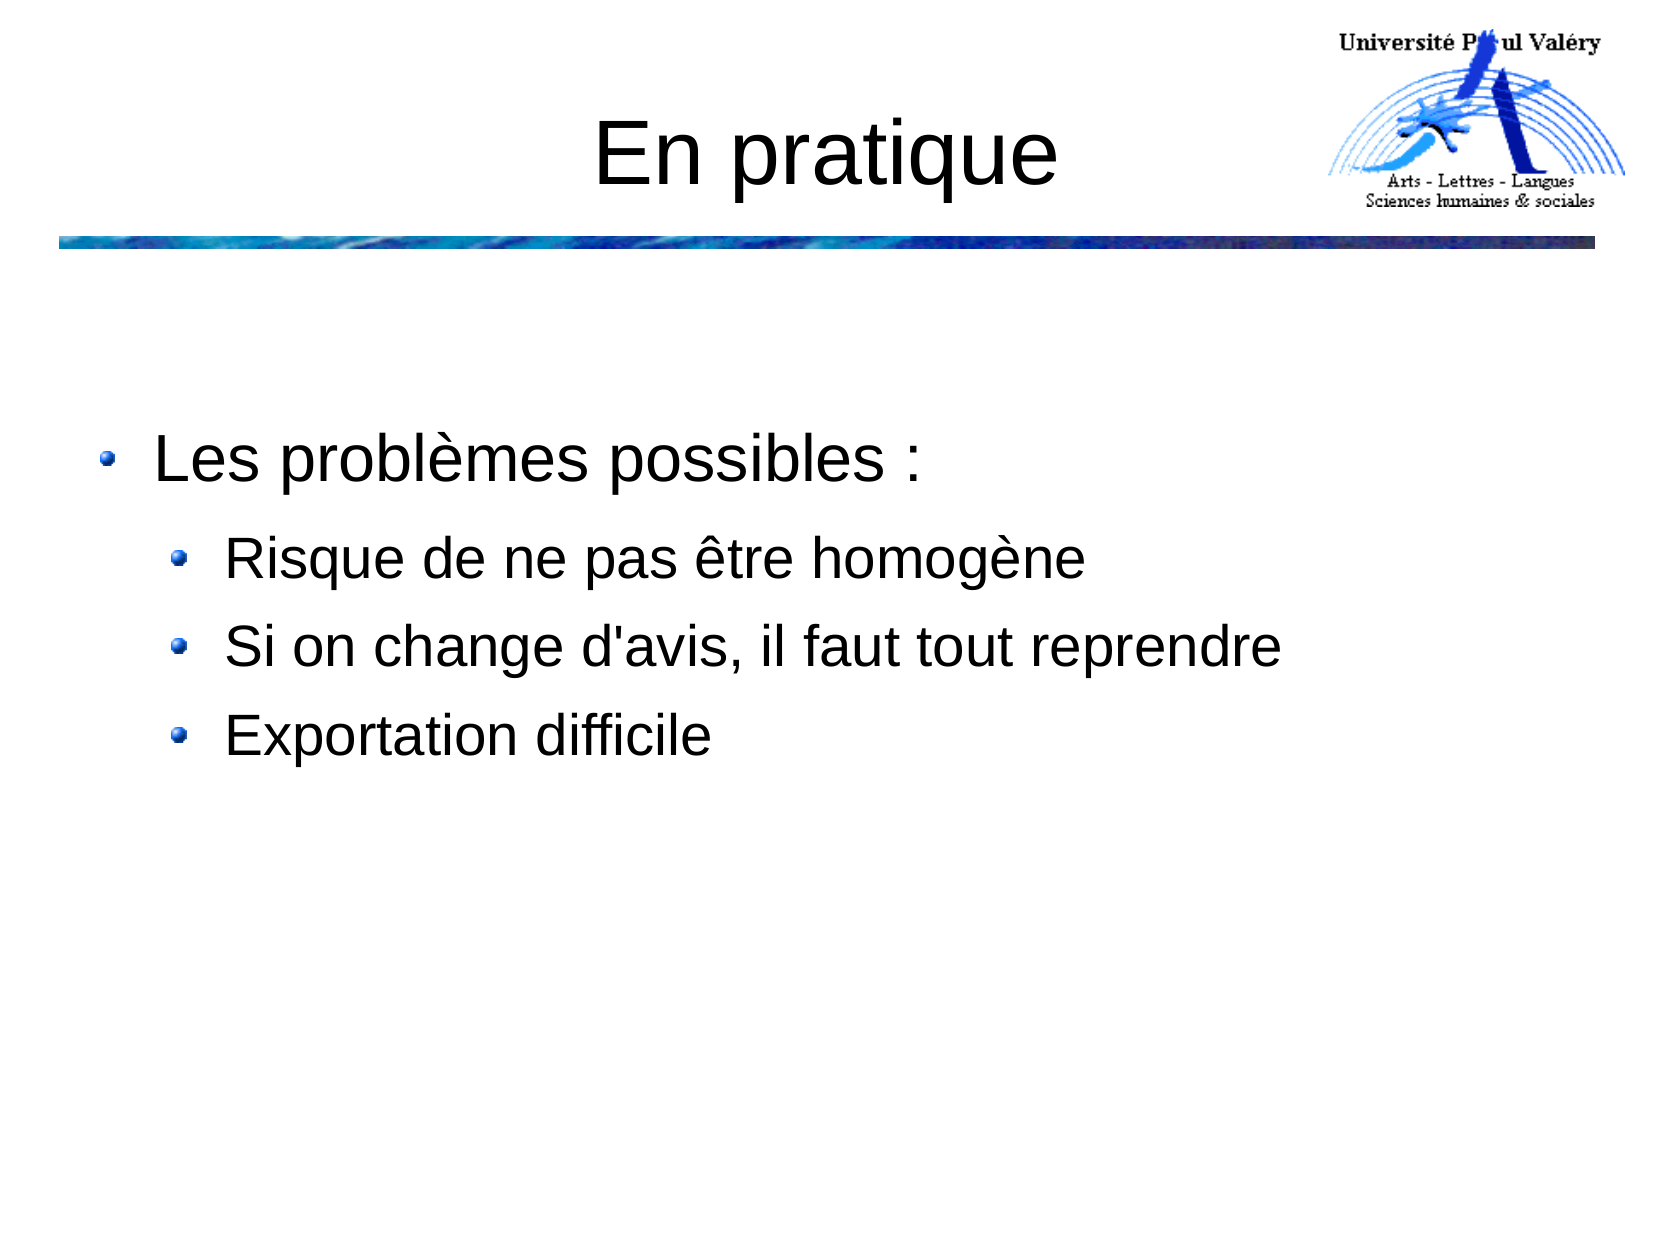

# En pratique
Les problèmes possibles :
Risque de ne pas être homogène
Si on change d'avis, il faut tout reprendre
Exportation difficile